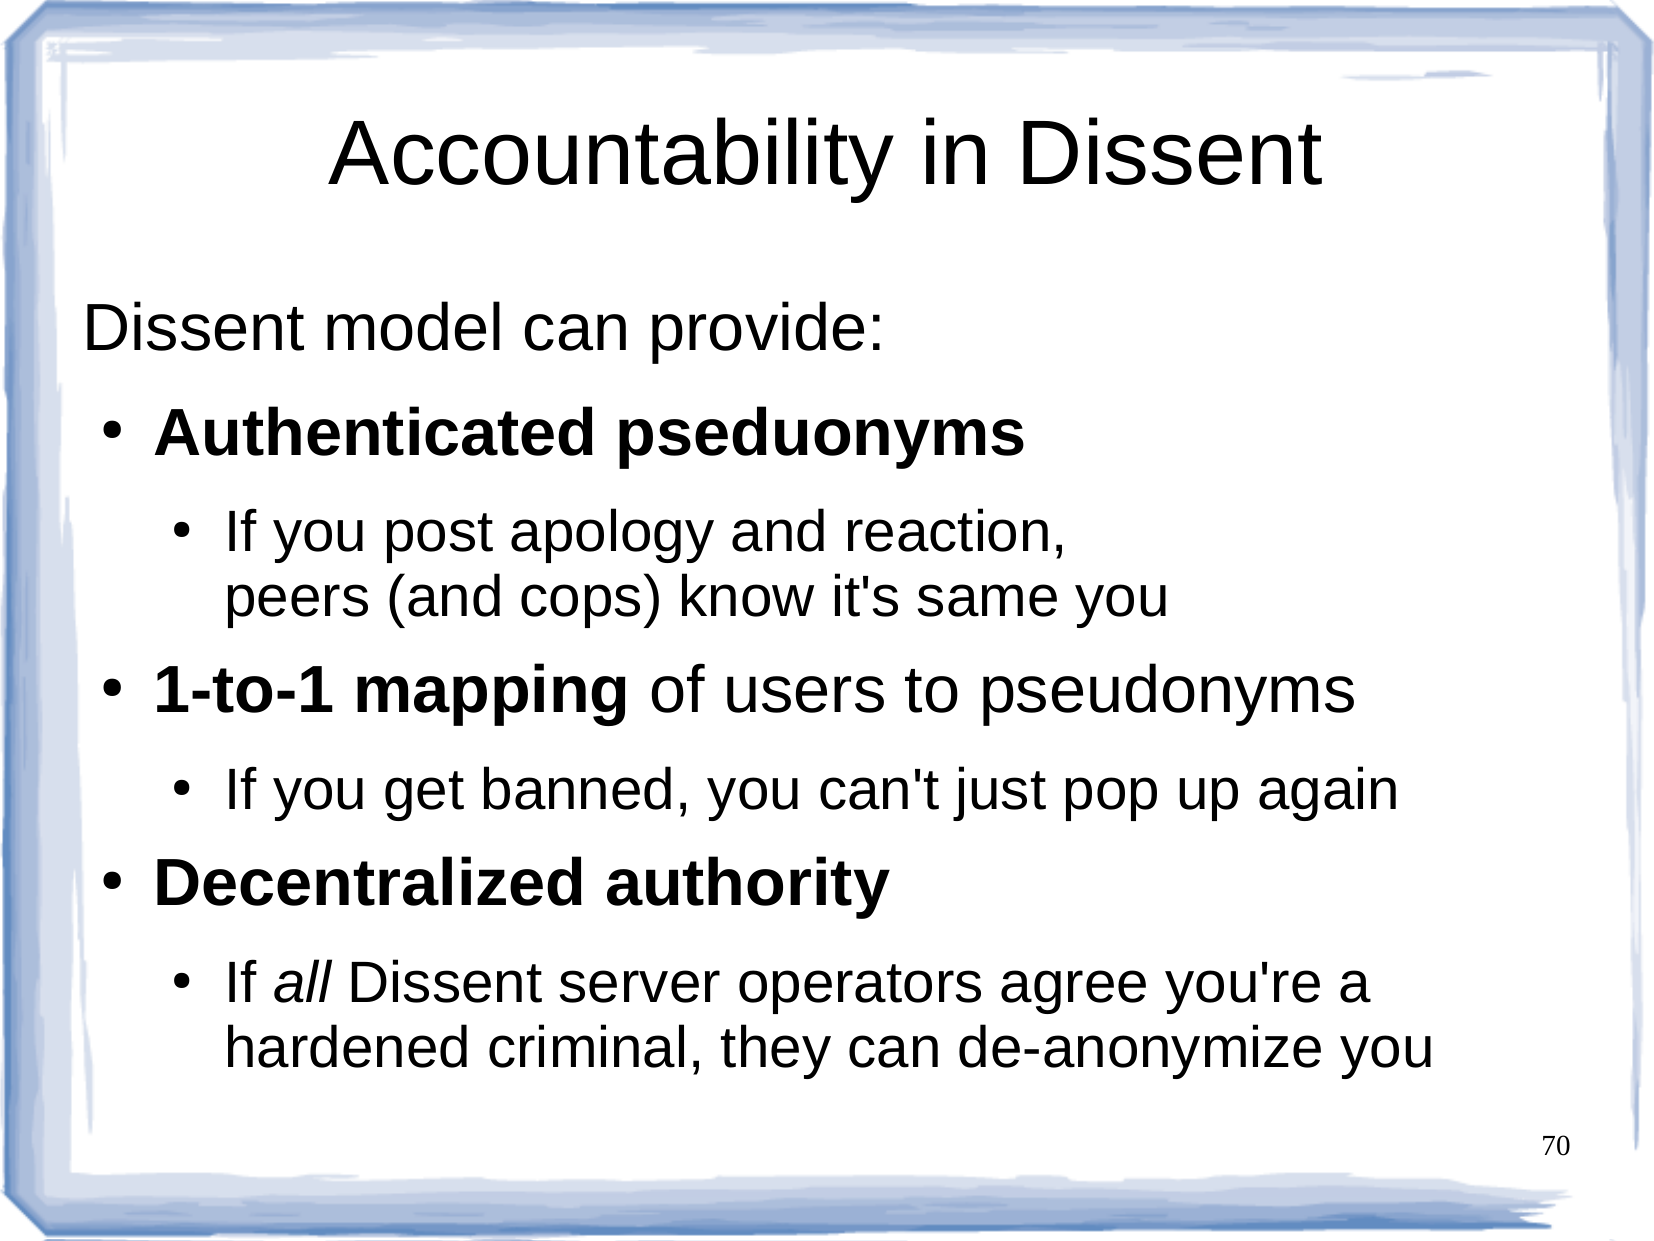

# Accountability in Dissent
Dissent model can provide:
Authenticated pseduonyms
If you post apology and reaction,
peers (and cops) know it's same you
1-to-1 mapping of users to pseudonyms
If you get banned, you can't just pop up again
Decentralized authority
If all Dissent server operators agree you're a hardened criminal, they can de-anonymize you
70